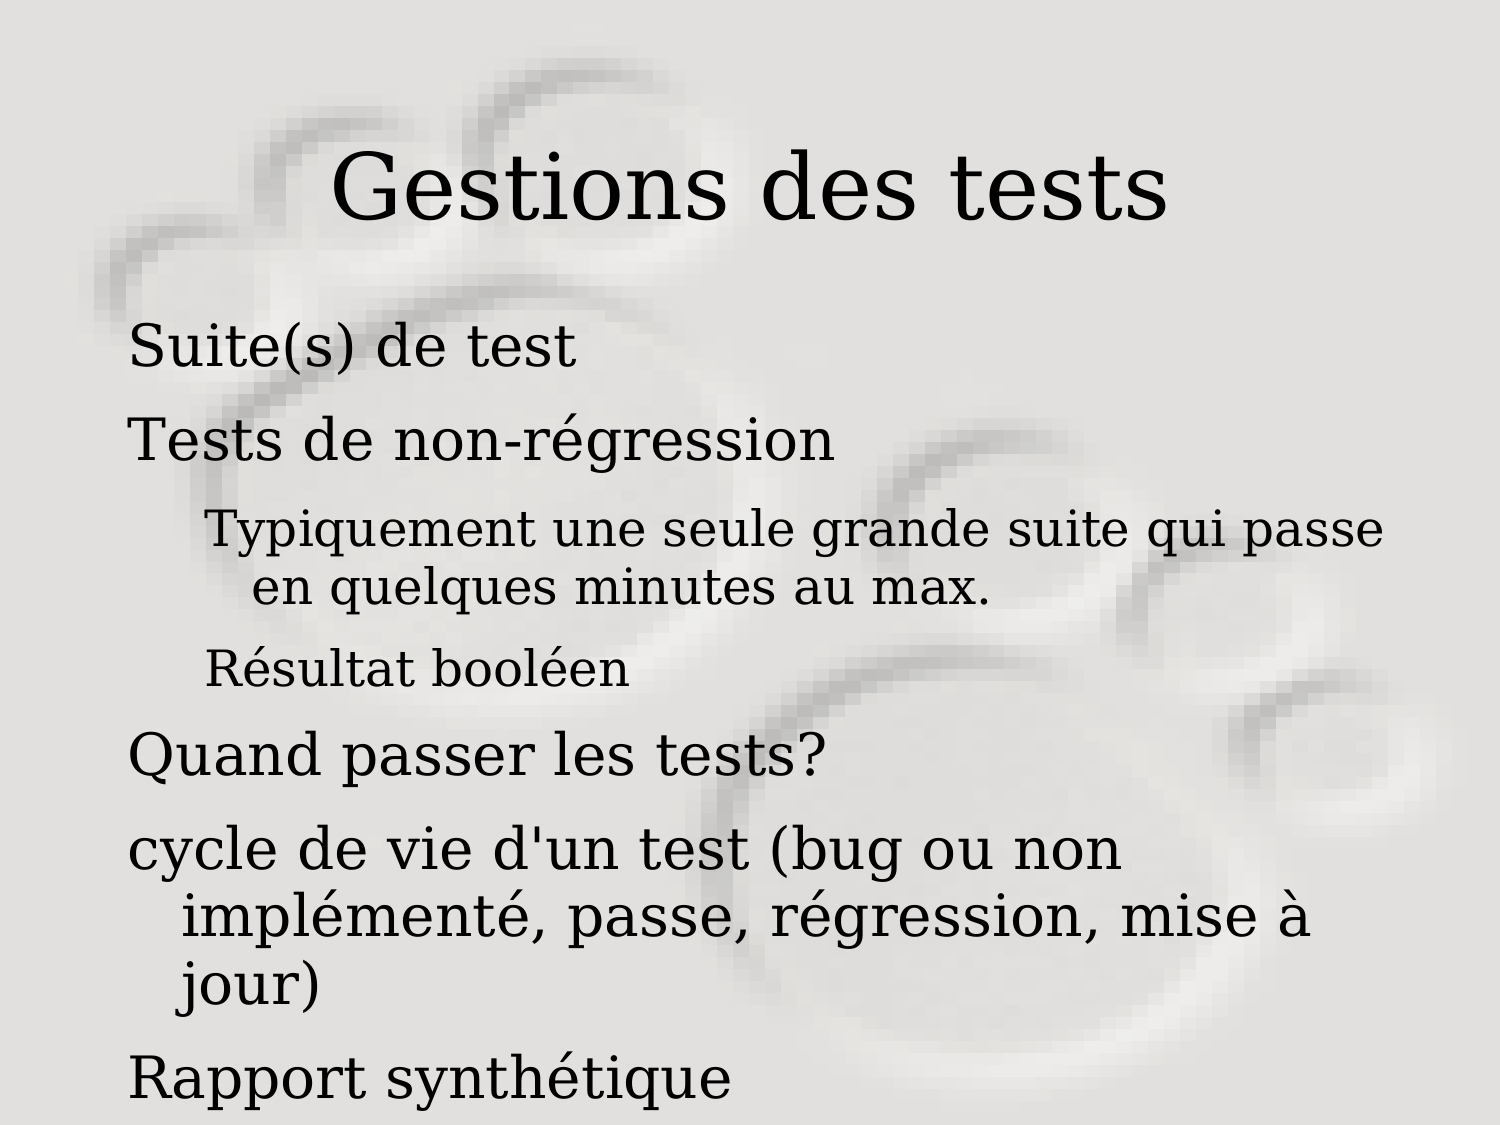

# Gestions des tests
Suite(s) de test
Tests de non-régression
Typiquement une seule grande suite qui passe en quelques minutes au max.
Résultat booléen
Quand passer les tests?
cycle de vie d'un test (bug ou non implémenté, passe, régression, mise à jour)
Rapport synthétique